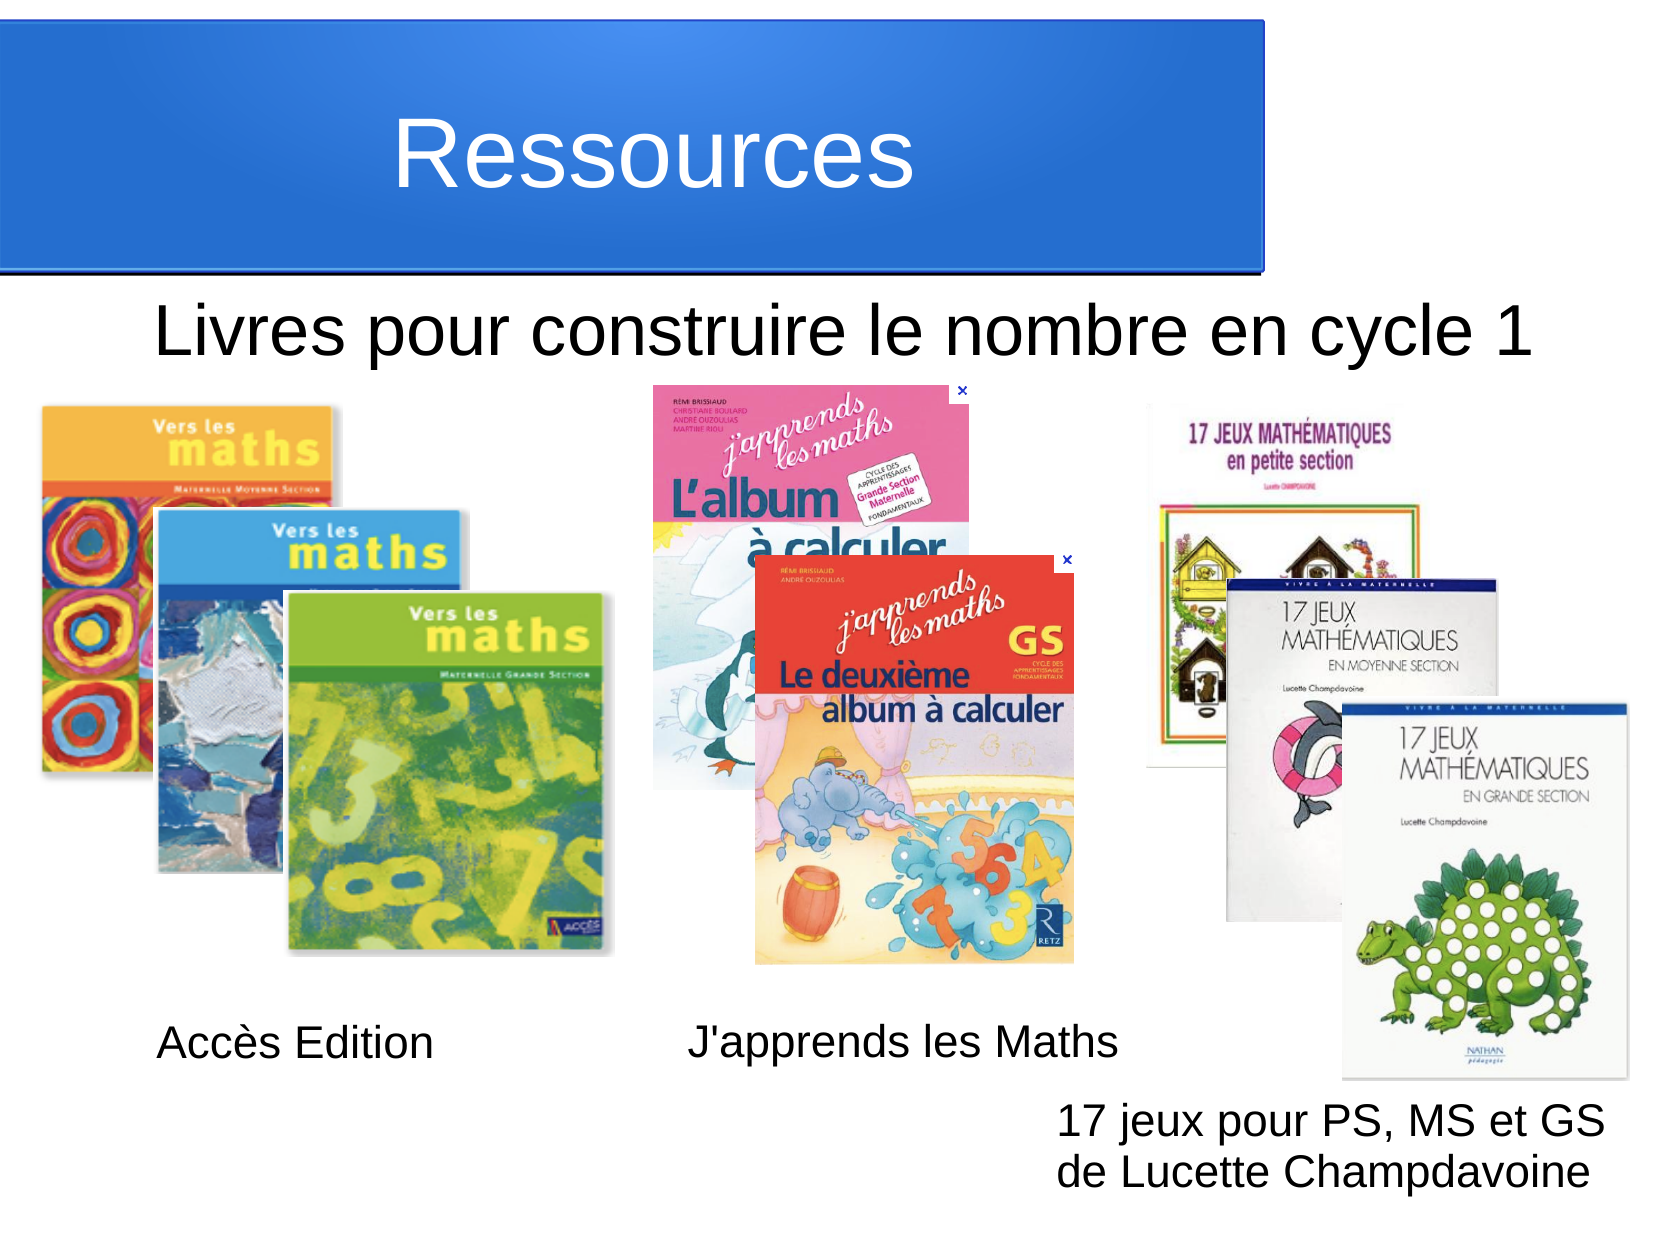

# Ressources
Livres pour construire le nombre en cycle 1
J'apprends les Maths
Accès Edition
17 jeux pour PS, MS et GS
de Lucette Champdavoine